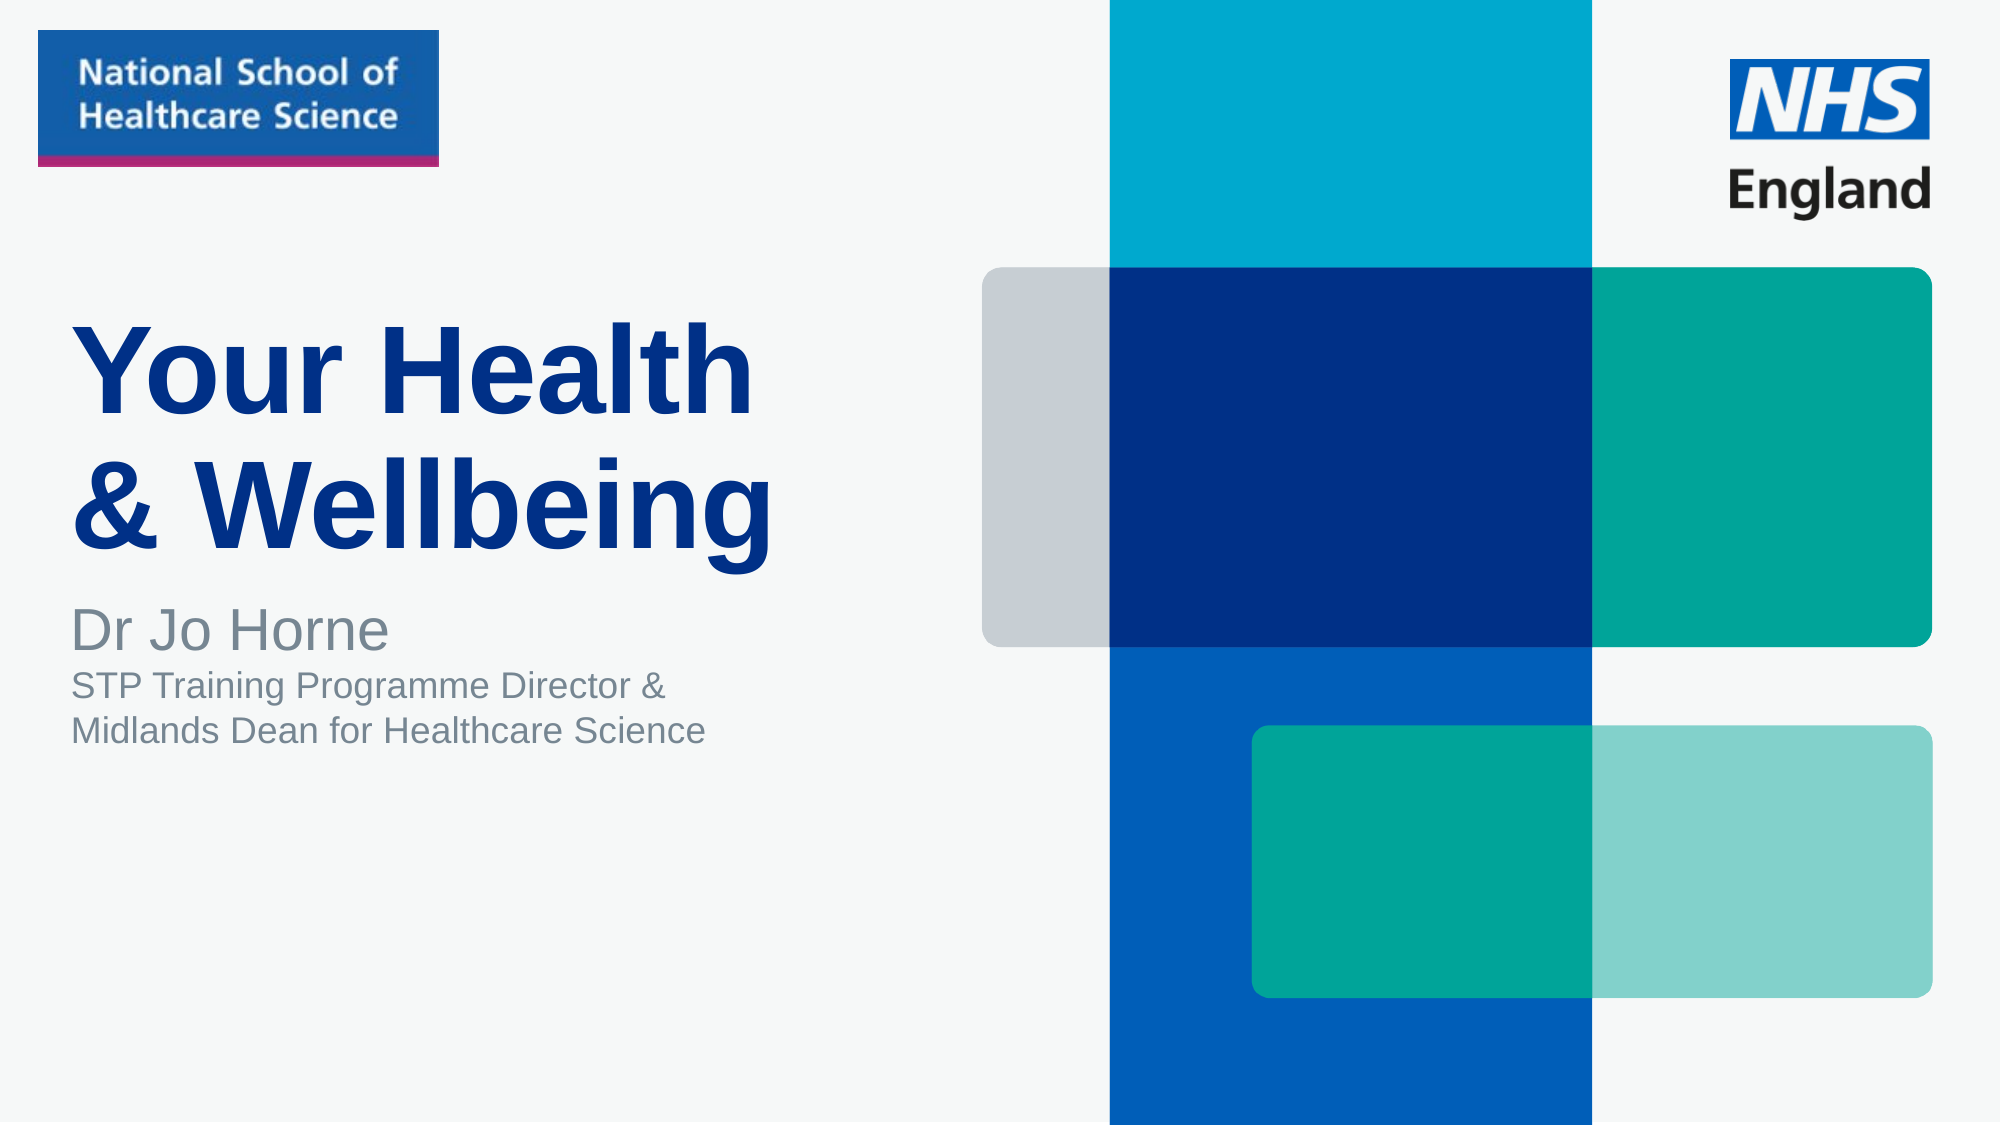

# Your Health & Wellbeing
Dr Jo Horne
STP Training Programme Director & Midlands Dean for Healthcare Science